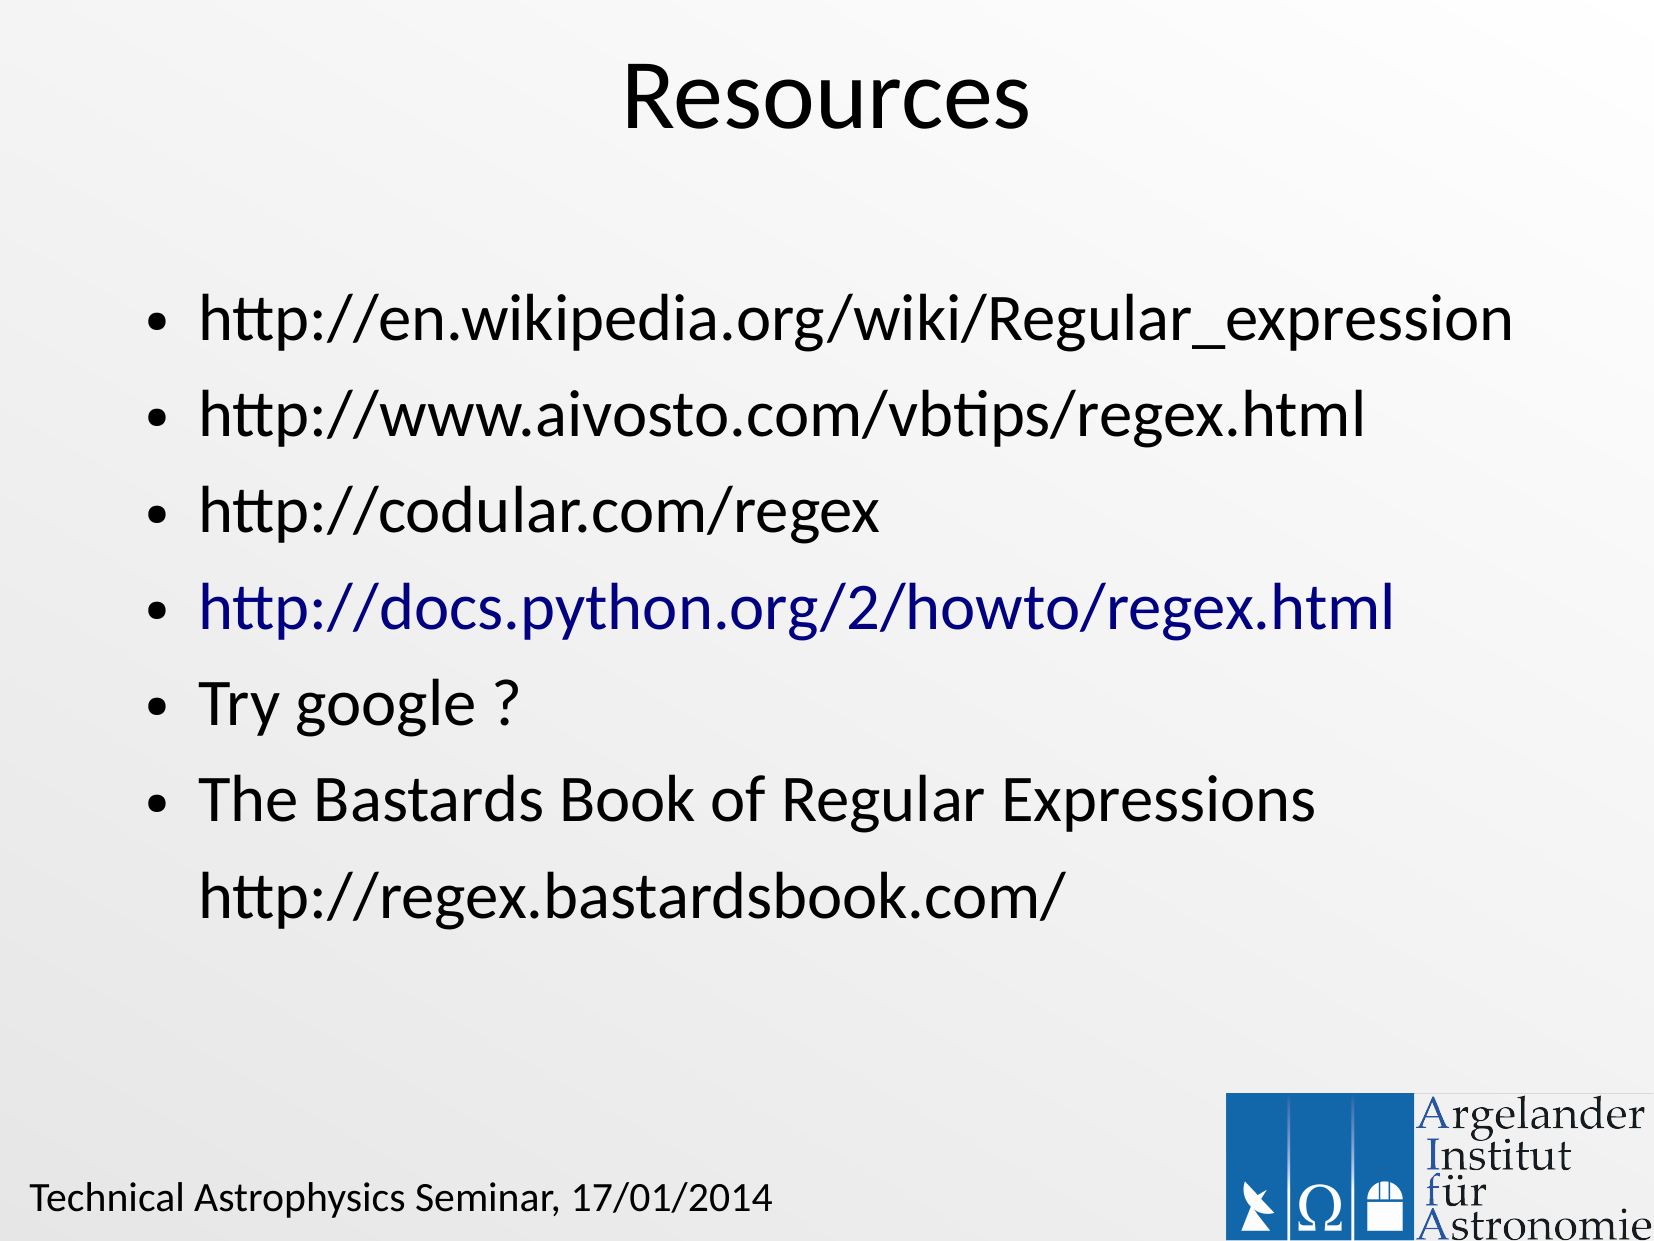

# Resources
http://en.wikipedia.org/wiki/Regular_expression
http://www.aivosto.com/vbtips/regex.html
http://codular.com/regex
http://docs.python.org/2/howto/regex.html
Try google ?
The Bastards Book of Regular Expressions
http://regex.bastardsbook.com/